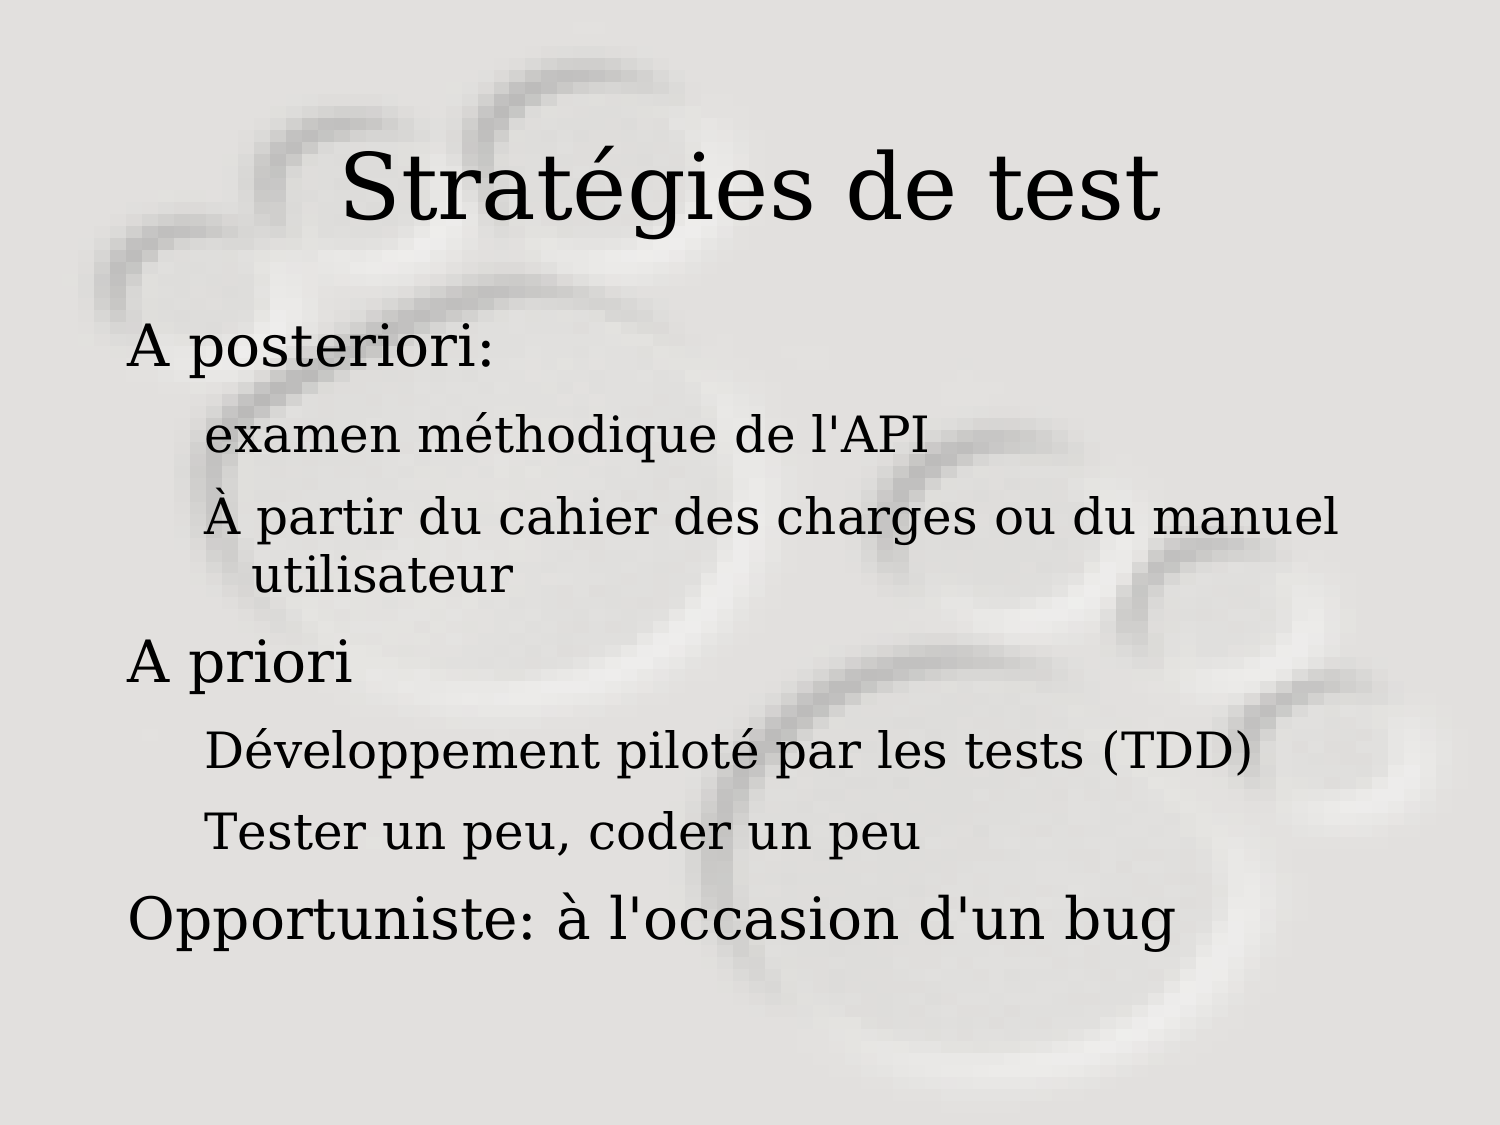

# Stratégies de test
A posteriori:
examen méthodique de l'API
À partir du cahier des charges ou du manuel utilisateur
A priori
Développement piloté par les tests (TDD)
Tester un peu, coder un peu
Opportuniste: à l'occasion d'un bug